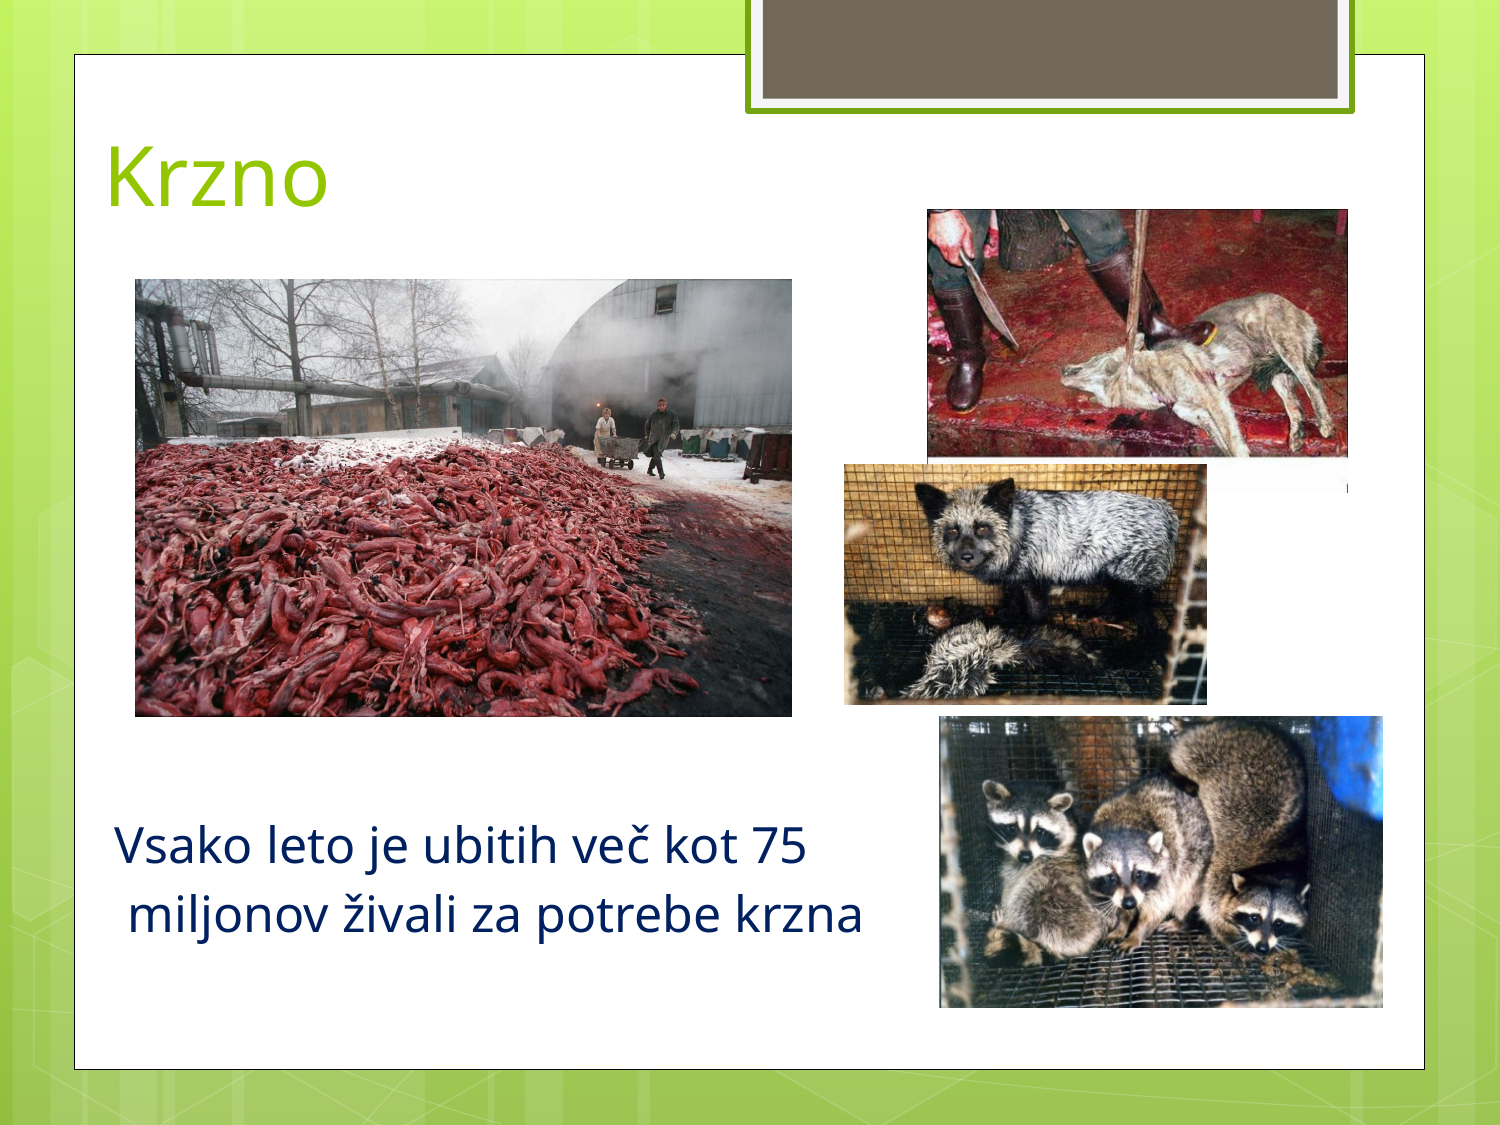

# Krzno
Vsako leto je ubitih več kot 75
 miljonov živali za potrebe krzna